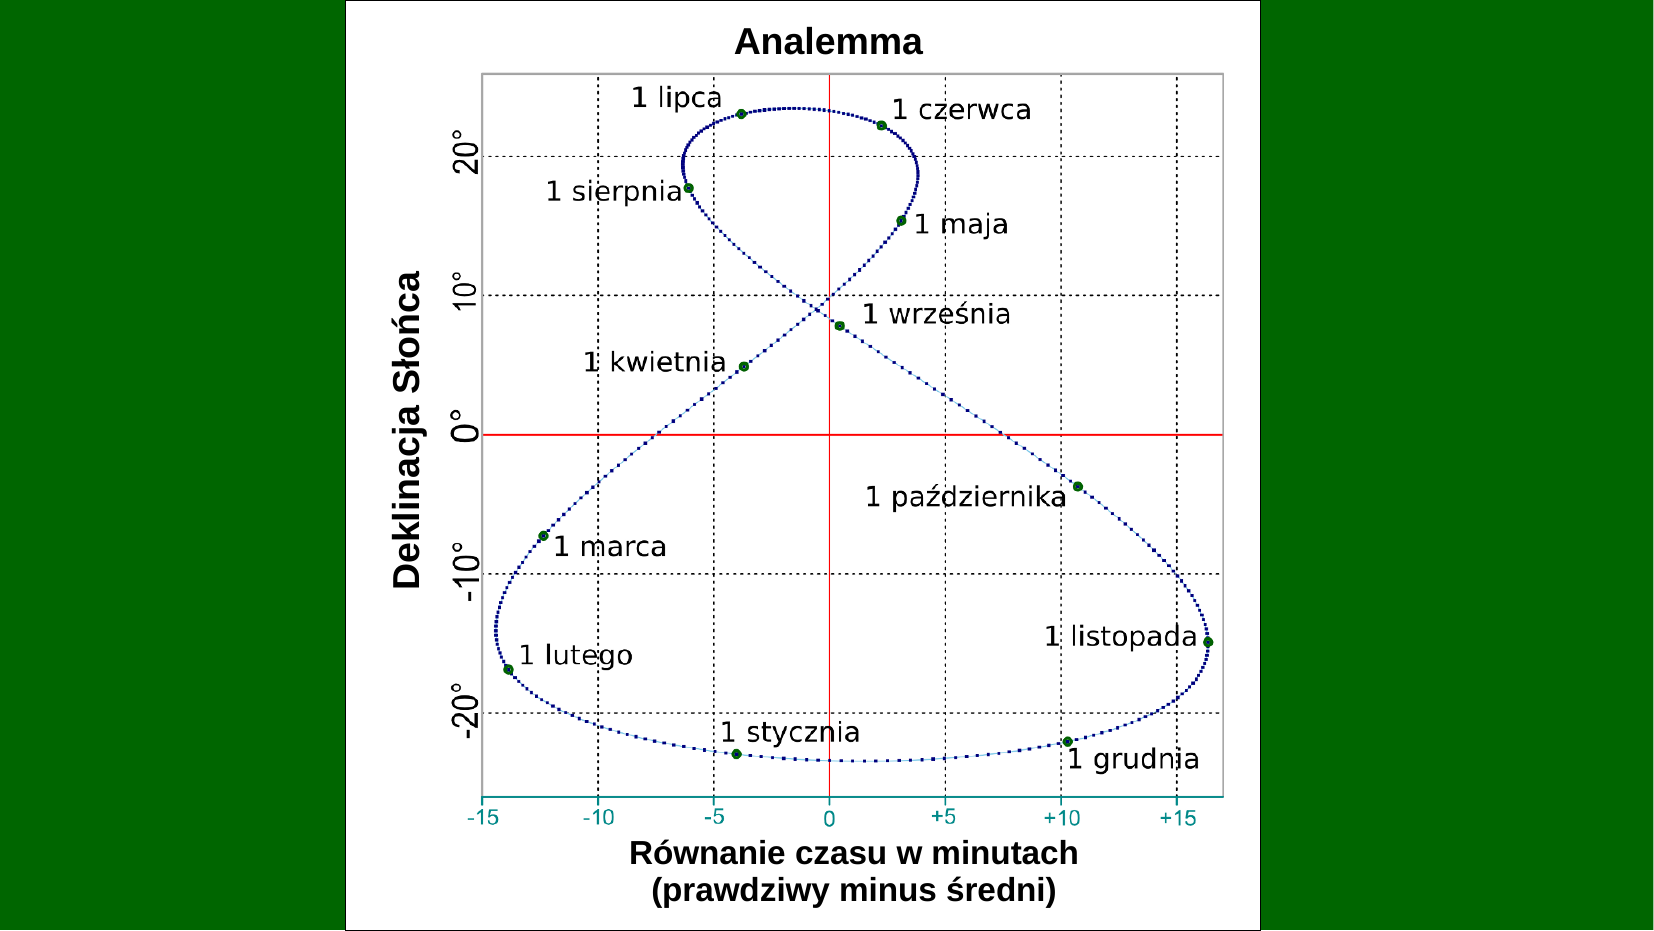

Analemma
Deklinacja Słońca
Równanie czasu w minutach
(prawdziwy minus średni)